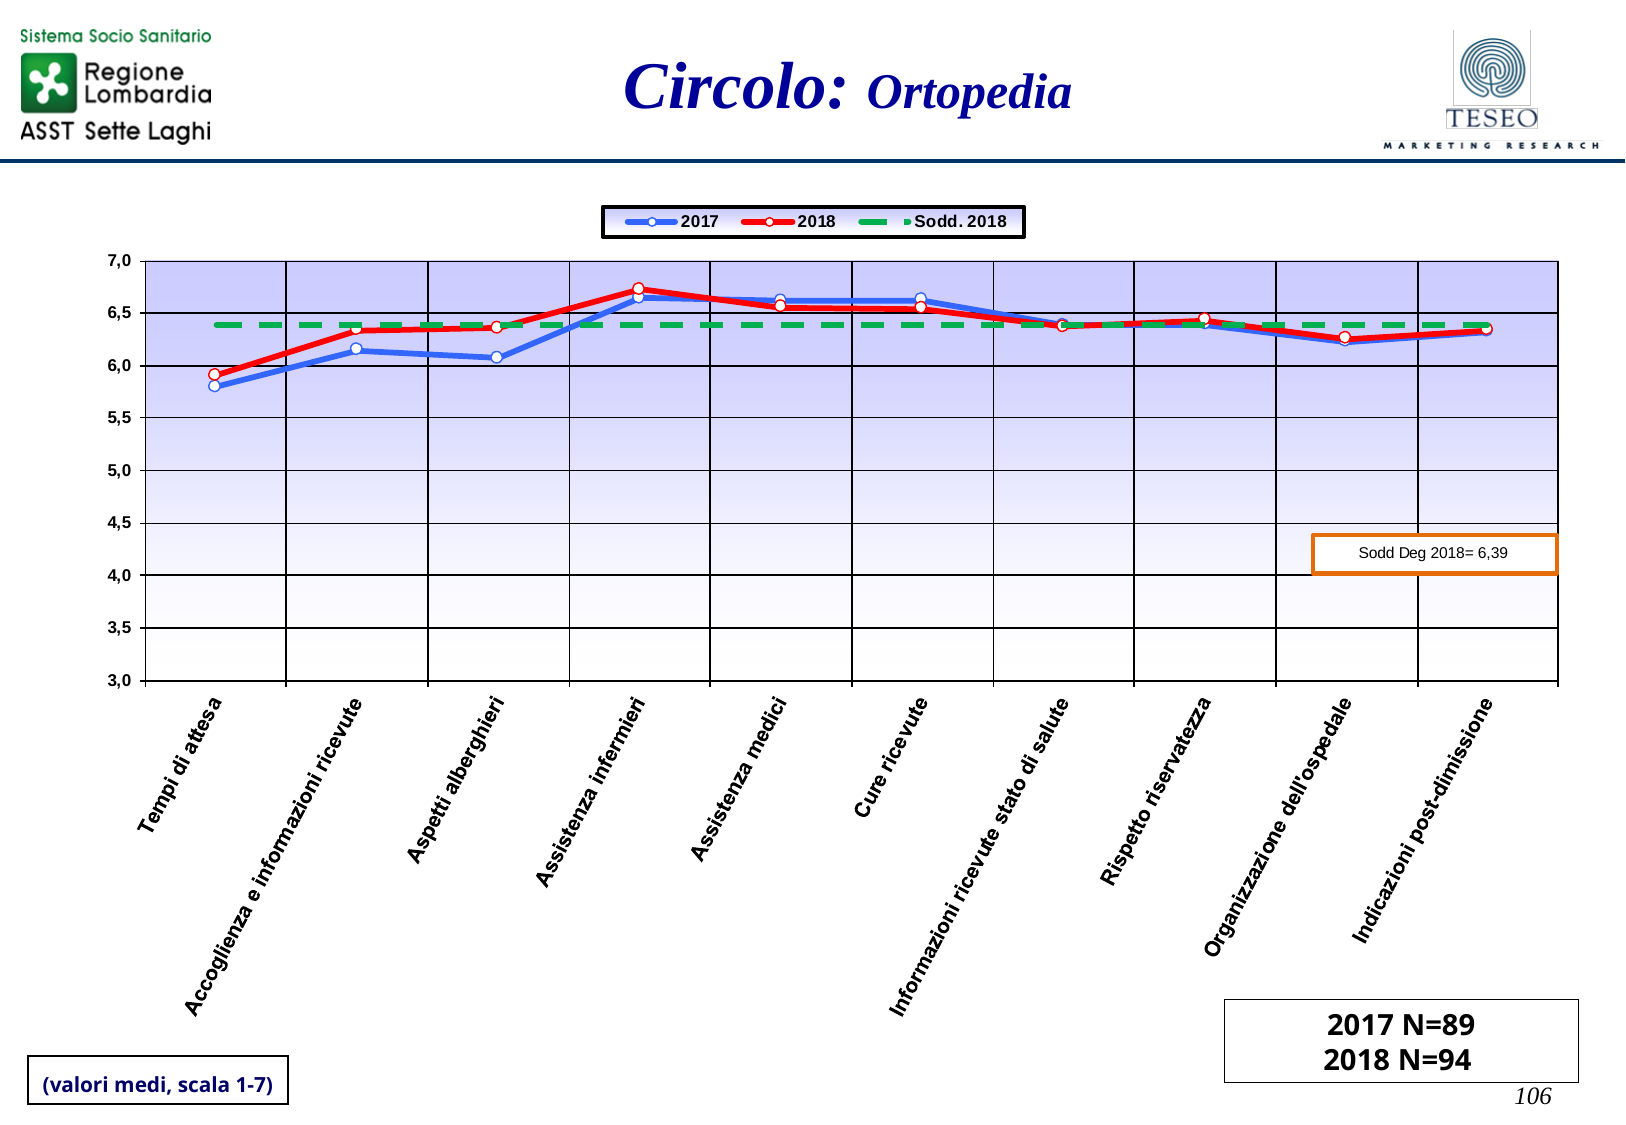

Circolo: Ortopedia
2017 N=89
2018 N=94
(valori medi, scala 1-7)